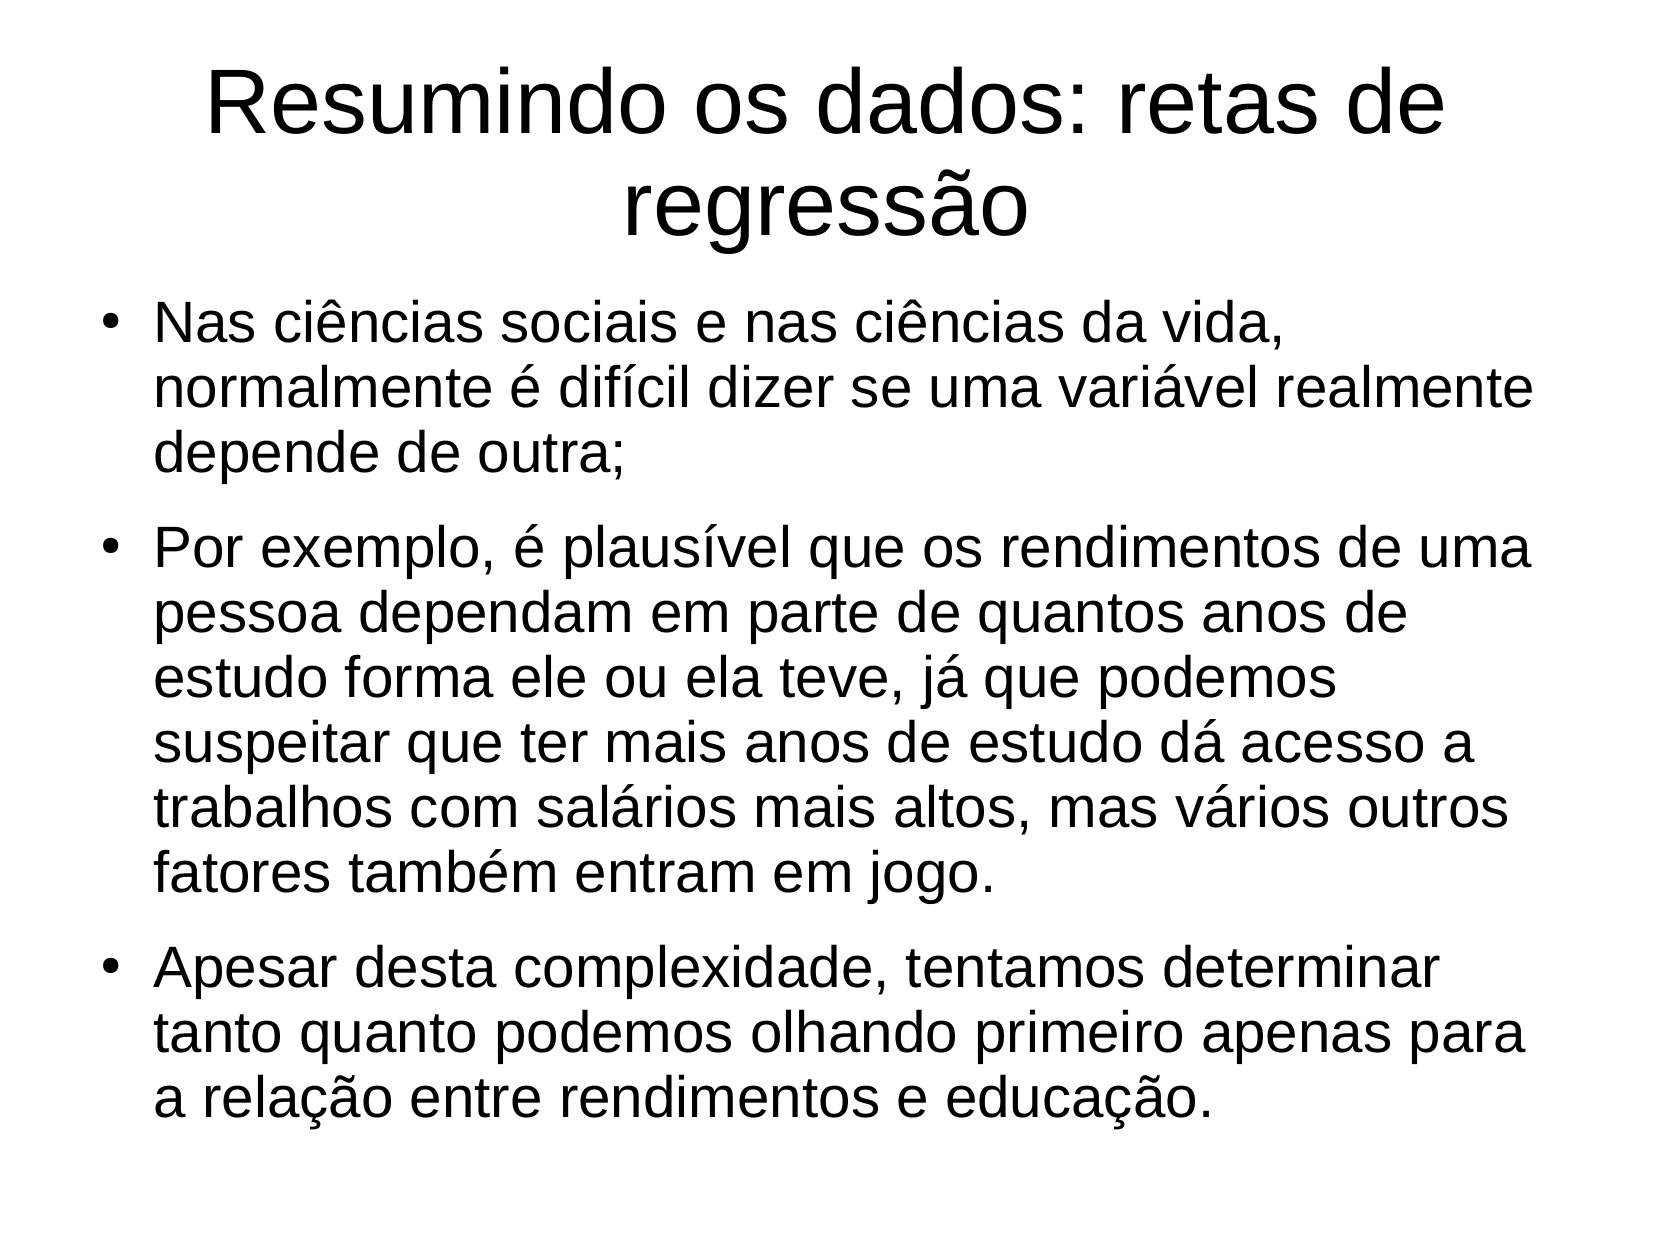

# Resumindo os dados: retas de regressão
Nas ciências sociais e nas ciências da vida, normalmente é difícil dizer se uma variável realmente depende de outra;
Por exemplo, é plausível que os rendimentos de uma pessoa dependam em parte de quantos anos de estudo forma ele ou ela teve, já que podemos suspeitar que ter mais anos de estudo dá acesso a trabalhos com salários mais altos, mas vários outros fatores também entram em jogo.
Apesar desta complexidade, tentamos determinar tanto quanto podemos olhando primeiro apenas para a relação entre rendimentos e educação.